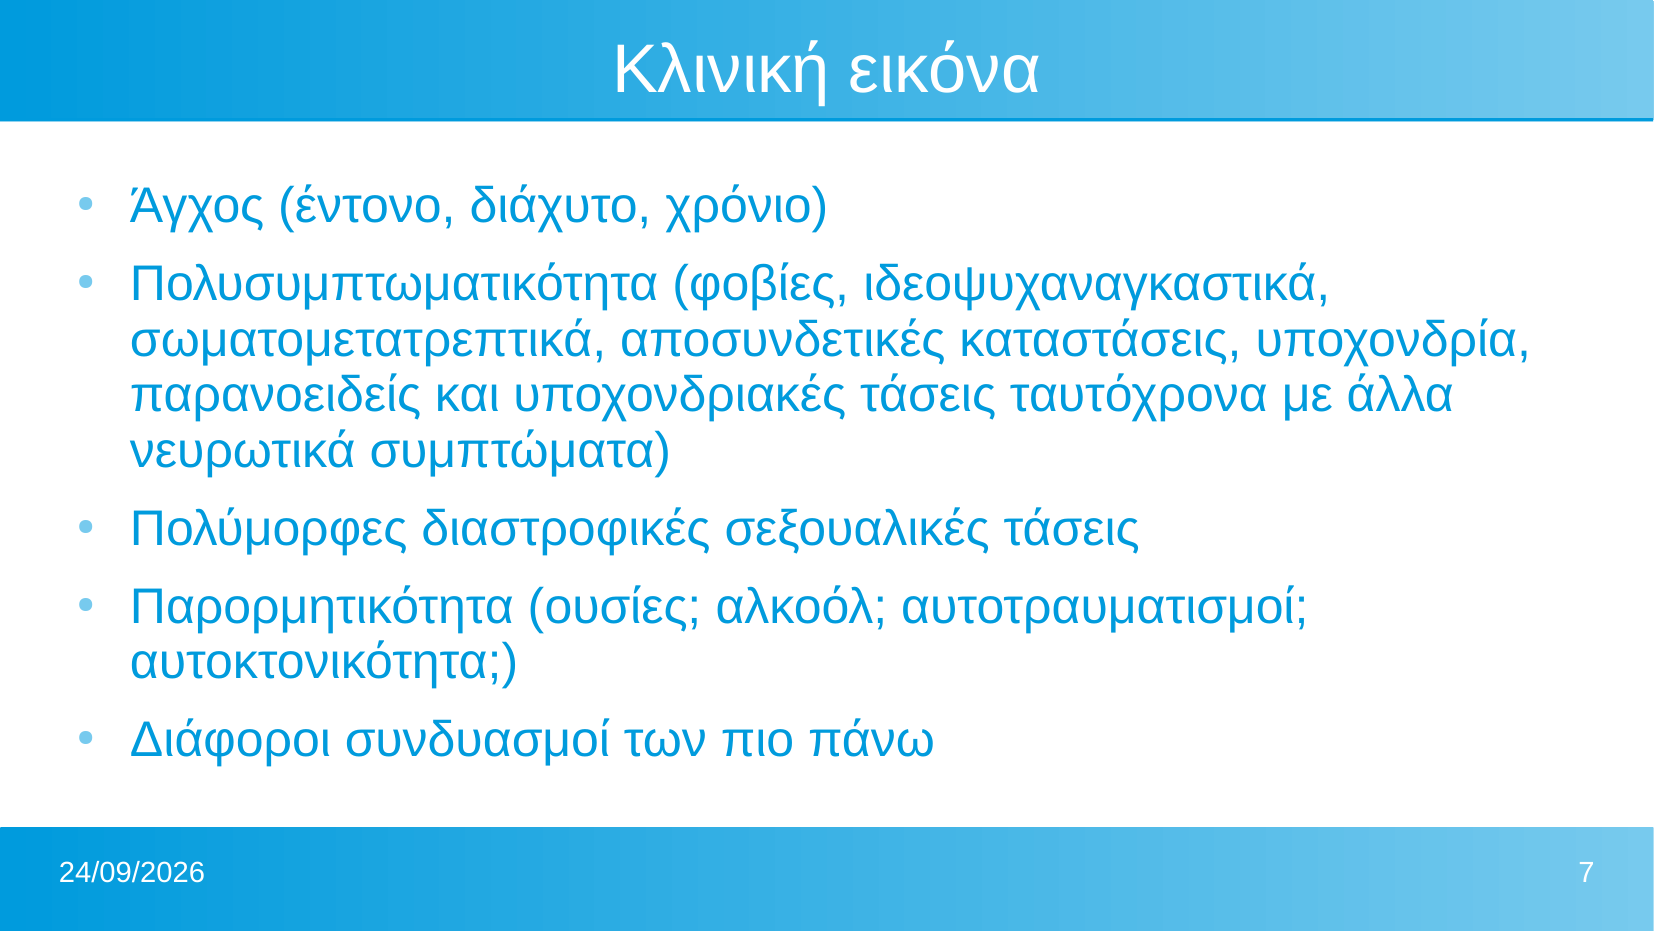

# Κλινική εικόνα
Άγχος (έντονο, διάχυτο, χρόνιο)
Πολυσυμπτωματικότητα (φοβίες, ιδεοψυχαναγκαστικά, σωματομετατρεπτικά, αποσυνδετικές καταστάσεις, υποχονδρία, παρανοειδείς και υποχονδριακές τάσεις ταυτόχρονα με άλλα νευρωτικά συμπτώματα)
Πολύμορφες διαστροφικές σεξουαλικές τάσεις
Παρορμητικότητα (ουσίες; αλκοόλ; αυτοτραυματισμοί; αυτοκτονικότητα;)
Διάφοροι συνδυασμοί των πιο πάνω
7